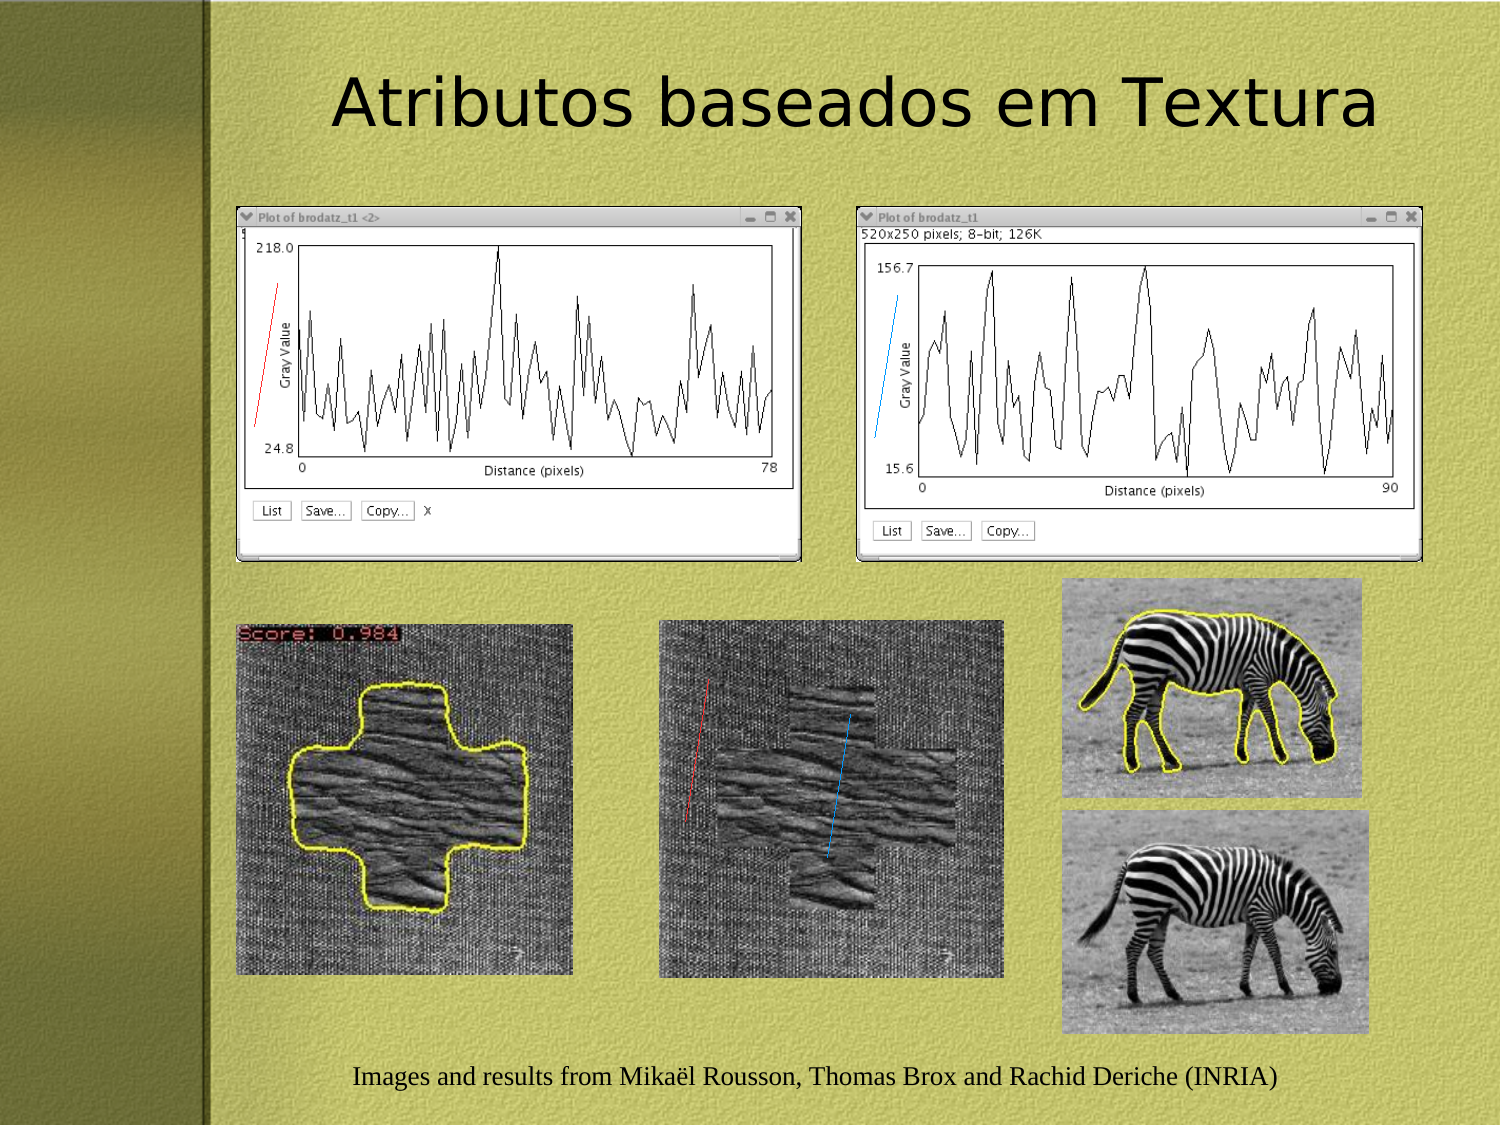

# Atributos baseados em Textura
Images and results from Mikaël Rousson, Thomas Brox and Rachid Deriche (INRIA)